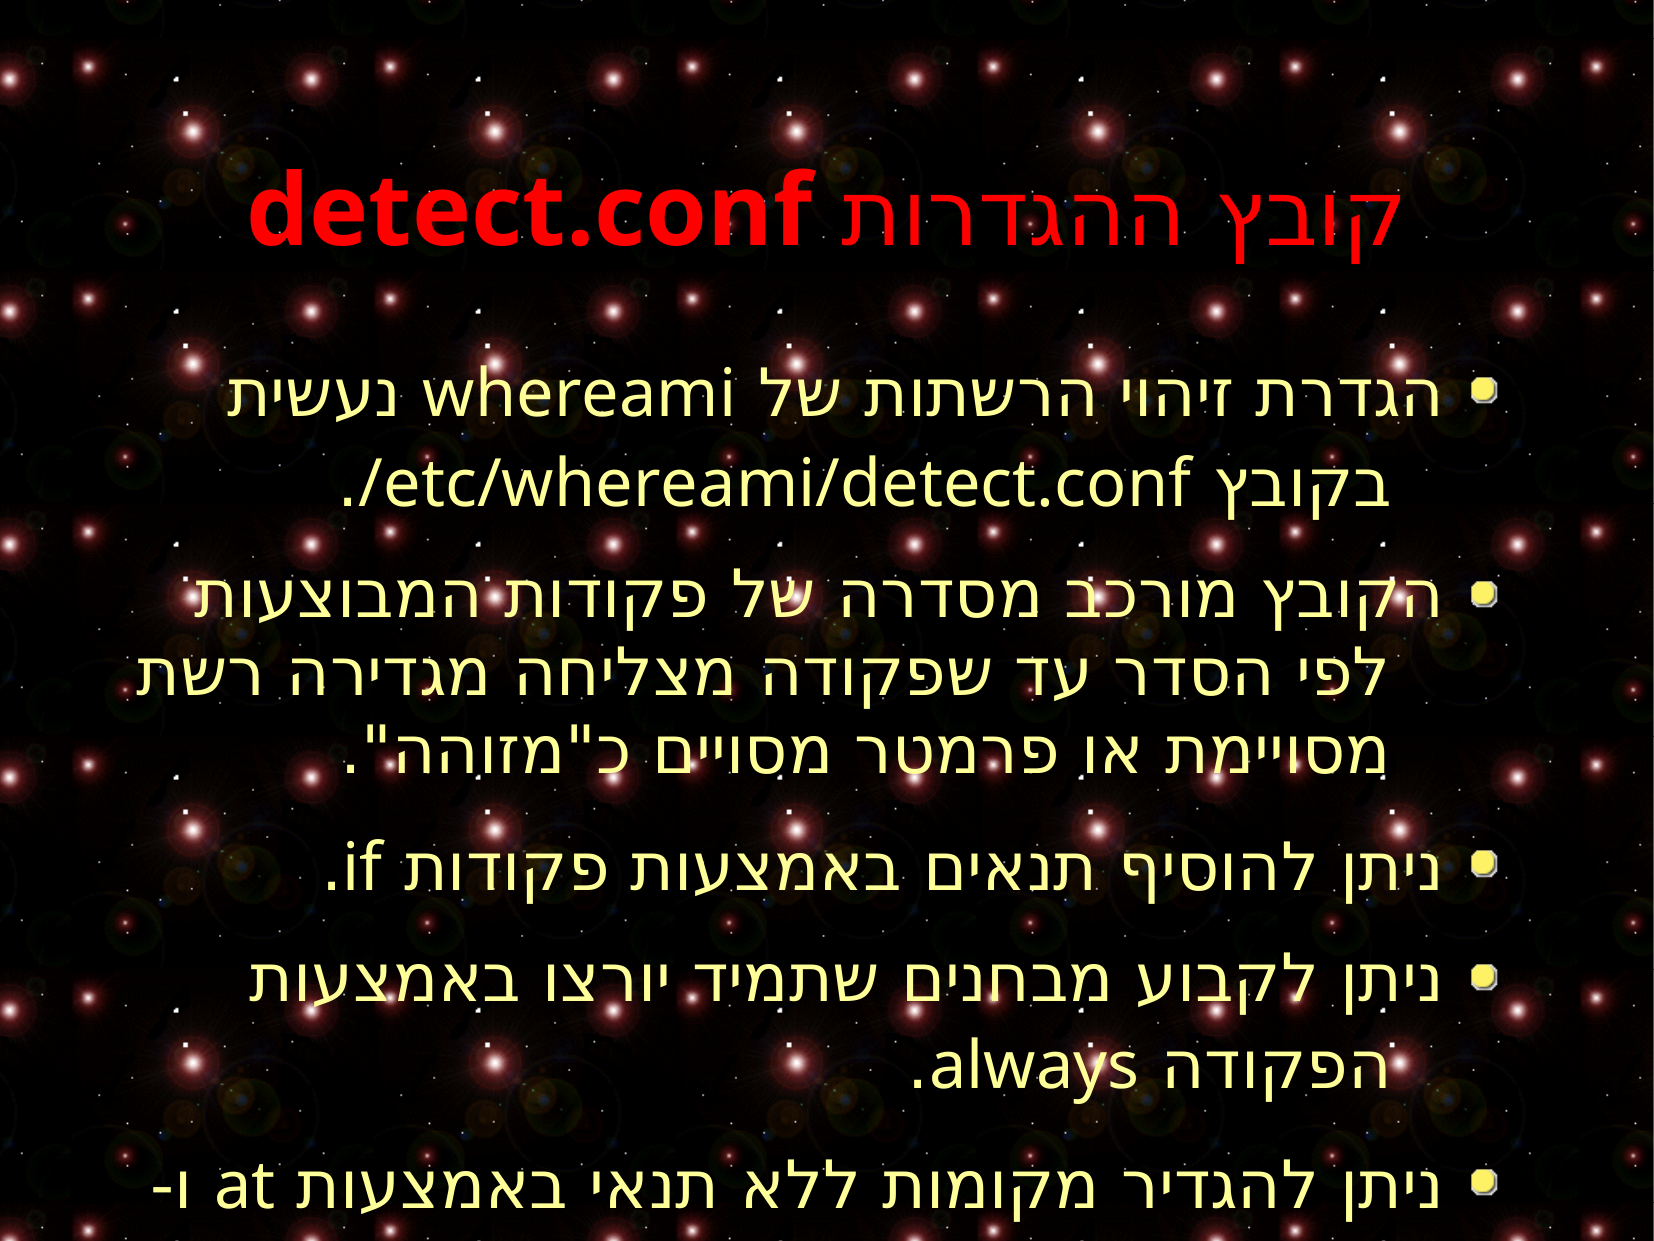

# קובץ ההגדרות detect.conf
הגדרת זיהוי הרשתות של whereami נעשית בקובץ ‎/etc/whereami/detect.conf.
הקובץ מורכב מסדרה של פקודות המבוצעות לפי הסדר עד שפקודה מצליחה מגדירה רשת מסויימת או פרמטר מסויים כ"מזוהה".
ניתן להוסיף תנאים באמצעות פקודות if.
ניתן לקבוע מבחנים שתמיד יורצו באמצעות הפקודה always.
ניתן להגדיר מקומות ללא תנאי באמצעות at ו- notat או משורת הפקודה.